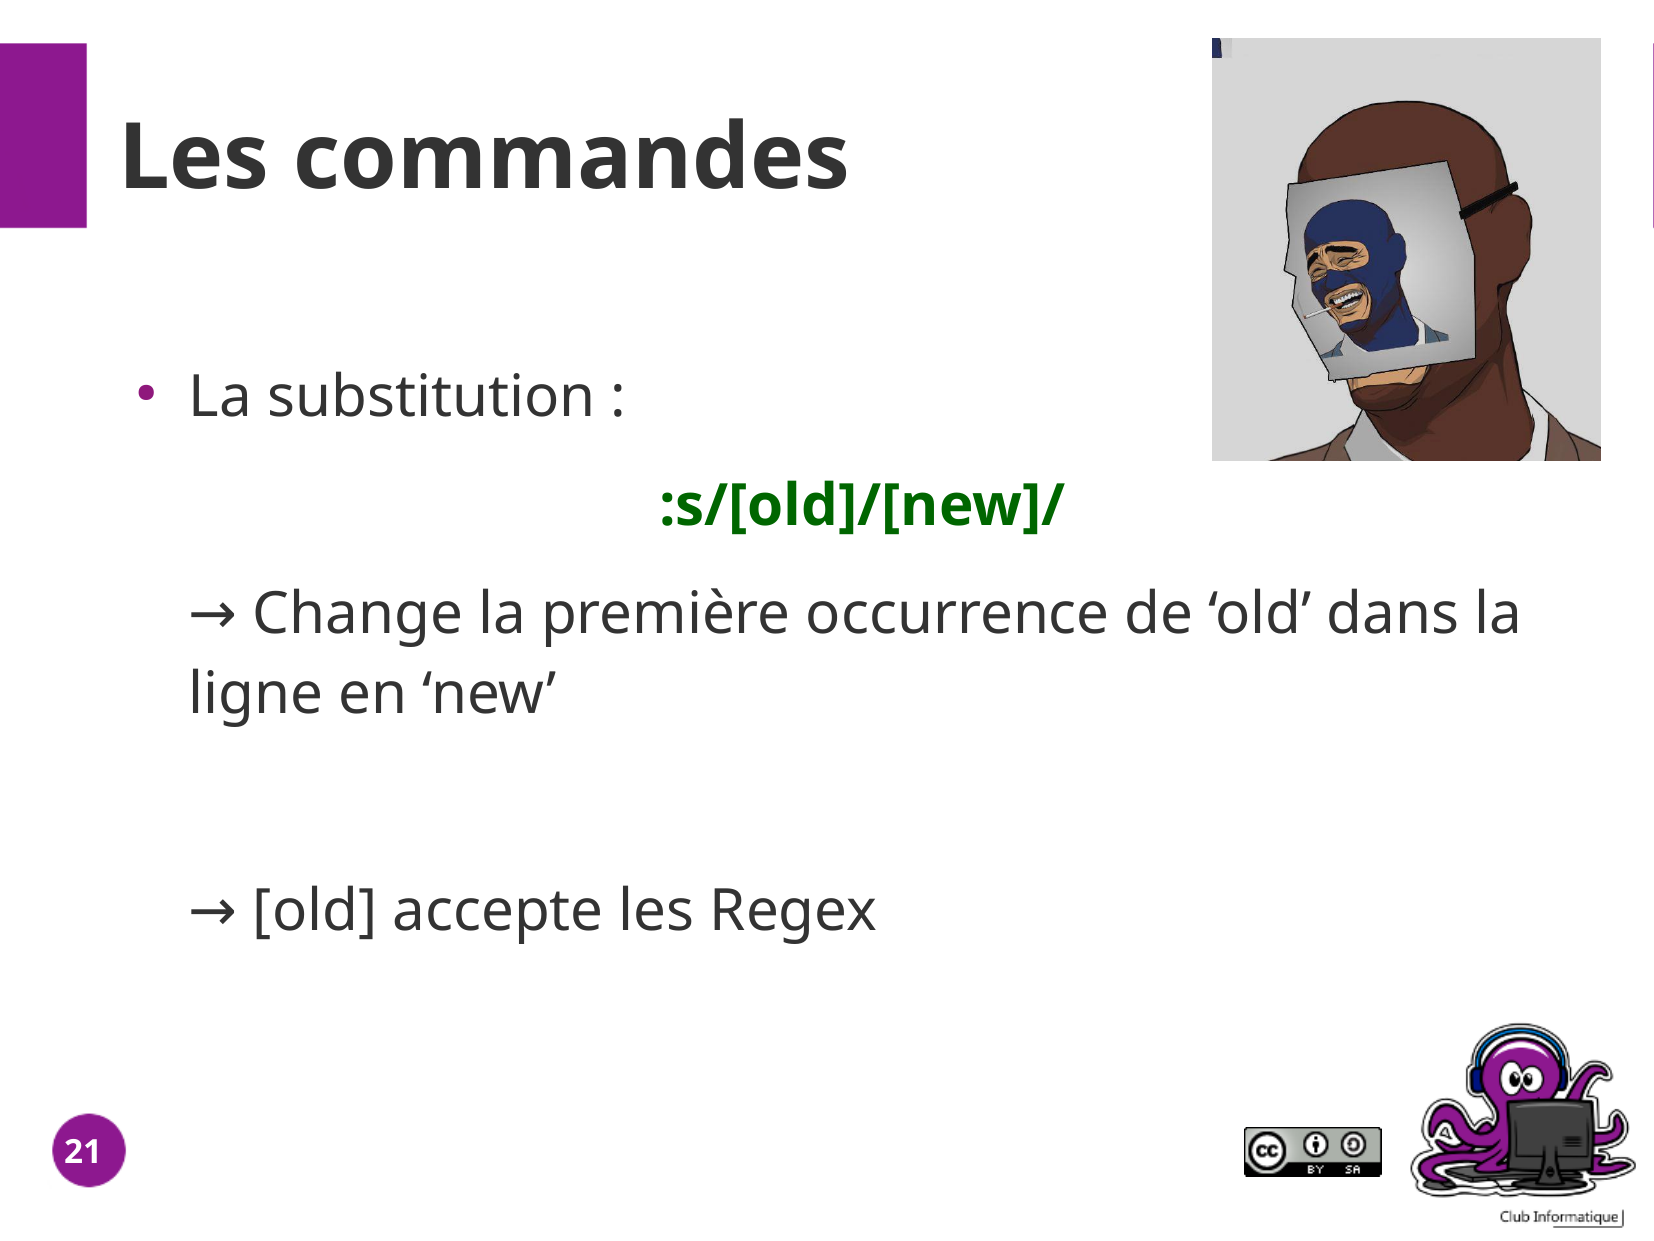

# Les commandes
La substitution :
:s/[old]/[new]/
→ Change la première occurrence de ‘old’ dans la ligne en ‘new’
→ [old] accepte les Regex
21